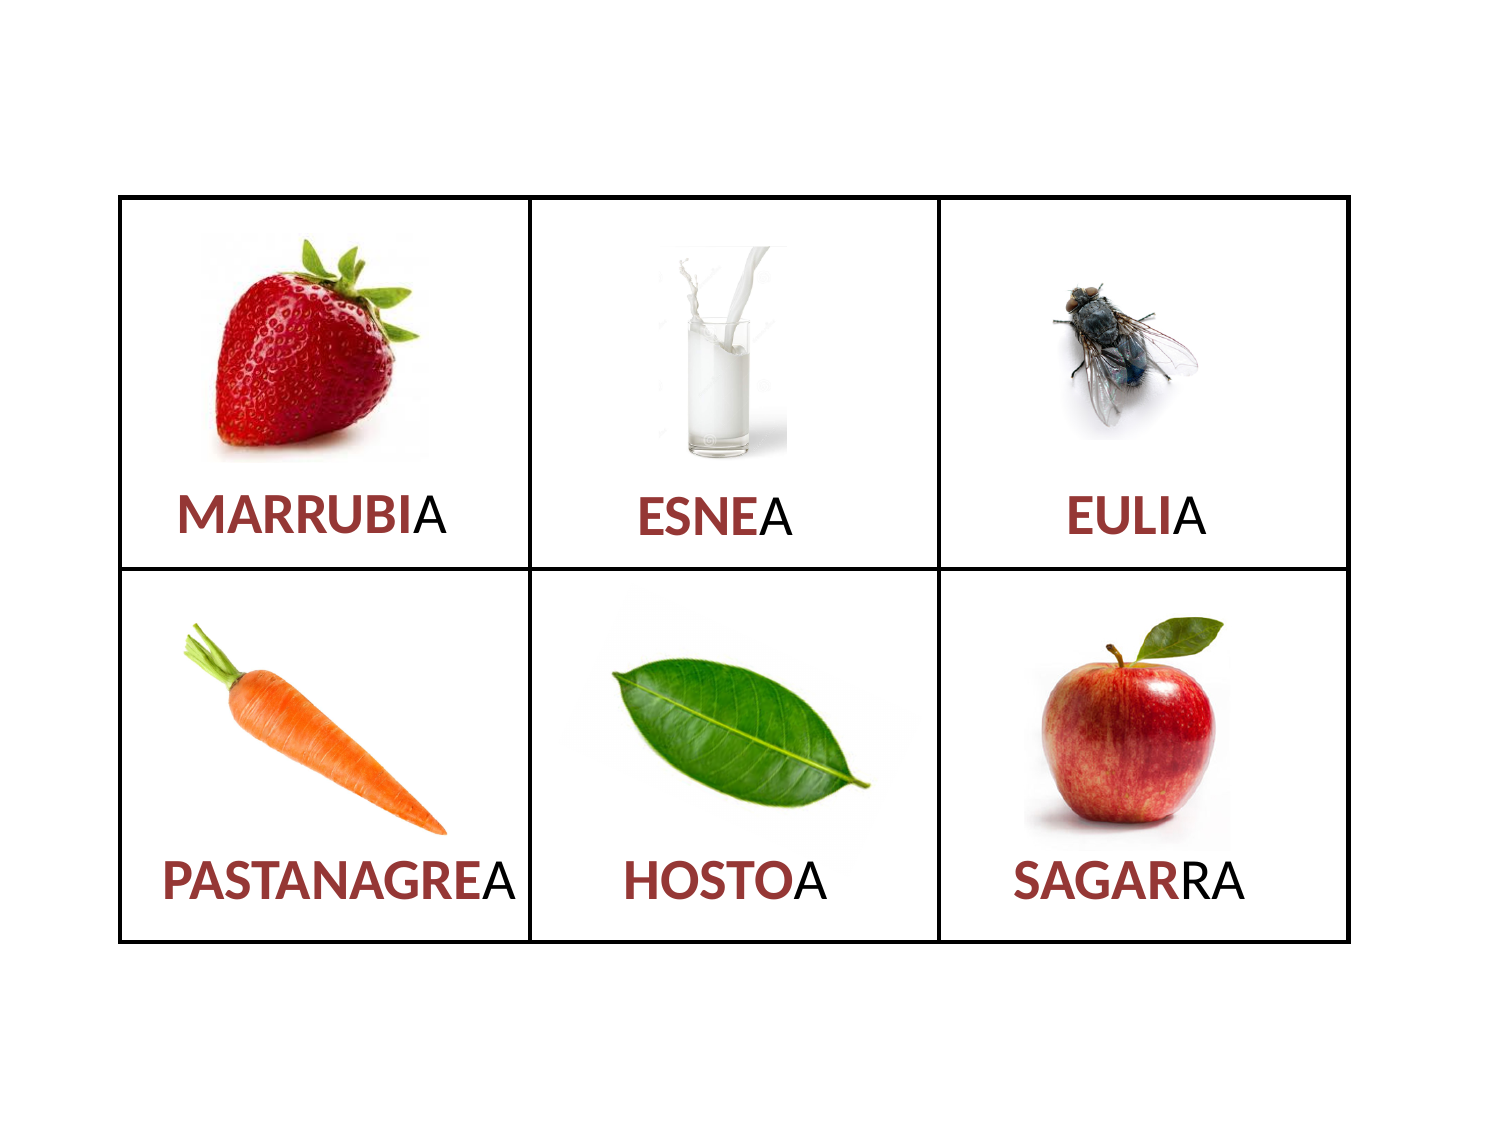

| | | |
| --- | --- | --- |
| | | |
MARRUBIA
EULIA
ESNEA
PASTANAGREA
HOSTOA
SAGARRA